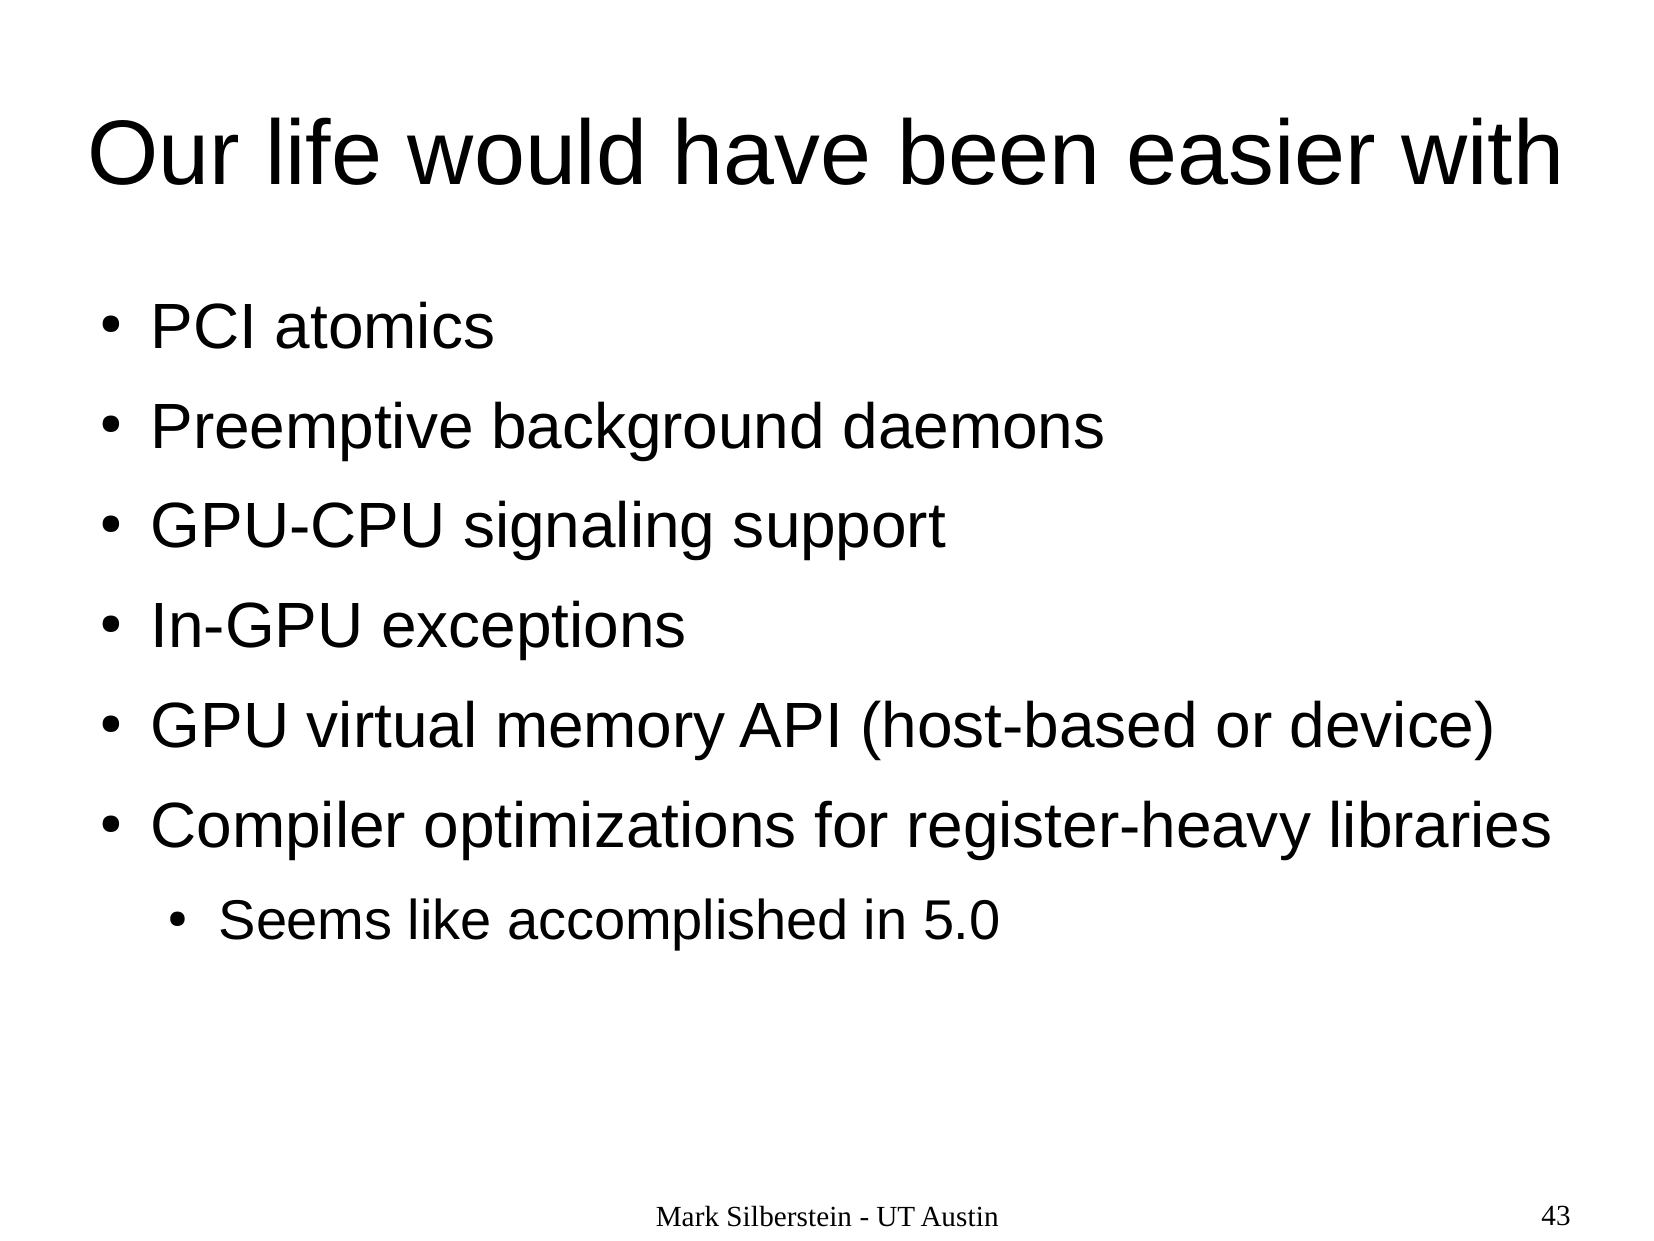

# Our life would have been easier with
PCI atomics
Preemptive background daemons
GPU-CPU signaling support
In-GPU exceptions
GPU virtual memory API (host-based or device)
Compiler optimizations for register-heavy libraries
Seems like accomplished in 5.0
43
Mark Silberstein - UT Austin